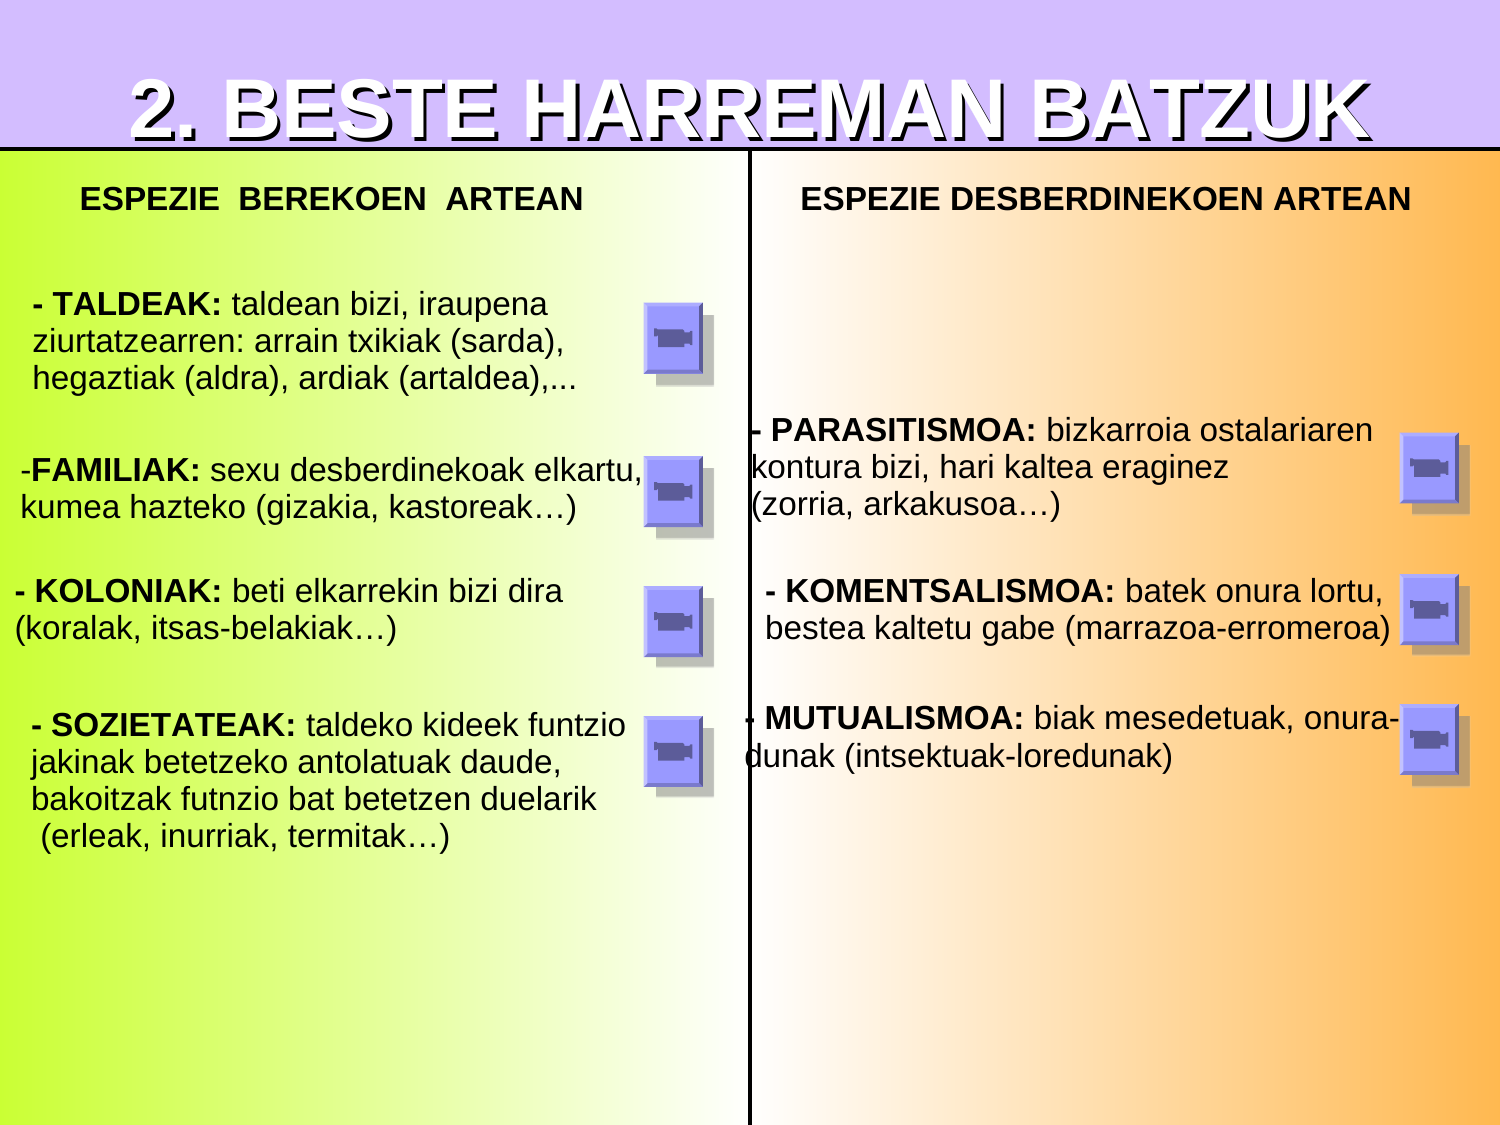

2. BESTE HARREMAN BATZUK
ESPEZIE BEREKOEN ARTEAN
ESPEZIE DESBERDINEKOEN ARTEAN
- TALDEAK: taldean bizi, iraupena ziurtatzearren: arrain txikiak (sarda), hegaztiak (aldra), ardiak (artaldea),...
- PARASITISMOA: bizkarroia ostalariaren
kontura bizi, hari kaltea eraginez
(zorria, arkakusoa…)
FAMILIAK: sexu desberdinekoak elkartu,
kumea hazteko (gizakia, kastoreak…)
- KOLONIAK: beti elkarrekin bizi dira
(koralak, itsas-belakiak…)
- KOMENTSALISMOA: batek onura lortu,
bestea kaltetu gabe (marrazoa-erromeroa)
- MUTUALISMOA: biak mesedetuak, onura-
dunak (intsektuak-loredunak)
- SOZIETATEAK: taldeko kideek funtzio
jakinak betetzeko antolatuak daude,
bakoitzak futnzio bat betetzen duelarik
 (erleak, inurriak, termitak…)